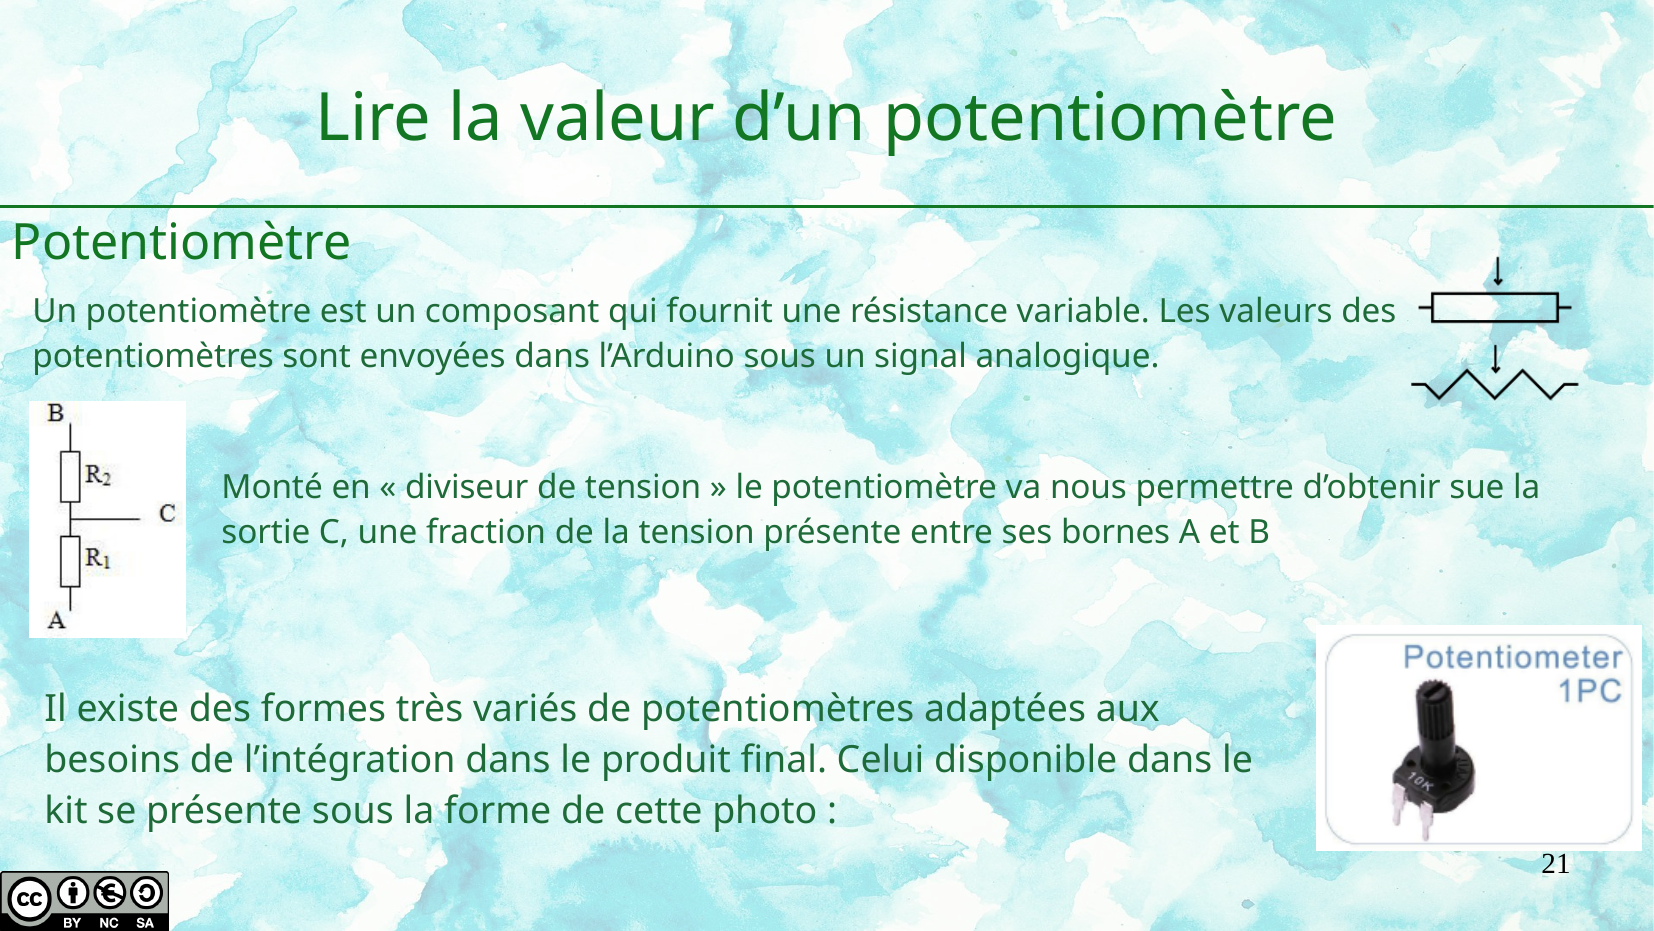

# Lire la valeur d’un potentiomètre
Potentiomètre
Un potentiomètre est un composant qui fournit une résistance variable. Les valeurs des potentiomètres sont envoyées dans l’Arduino sous un signal analogique.
Monté en « diviseur de tension » le potentiomètre va nous permettre d’obtenir sue la sortie C, une fraction de la tension présente entre ses bornes A et B
Il existe des formes très variés de potentiomètres adaptées aux besoins de l’intégration dans le produit final. Celui disponible dans le kit se présente sous la forme de cette photo :
21